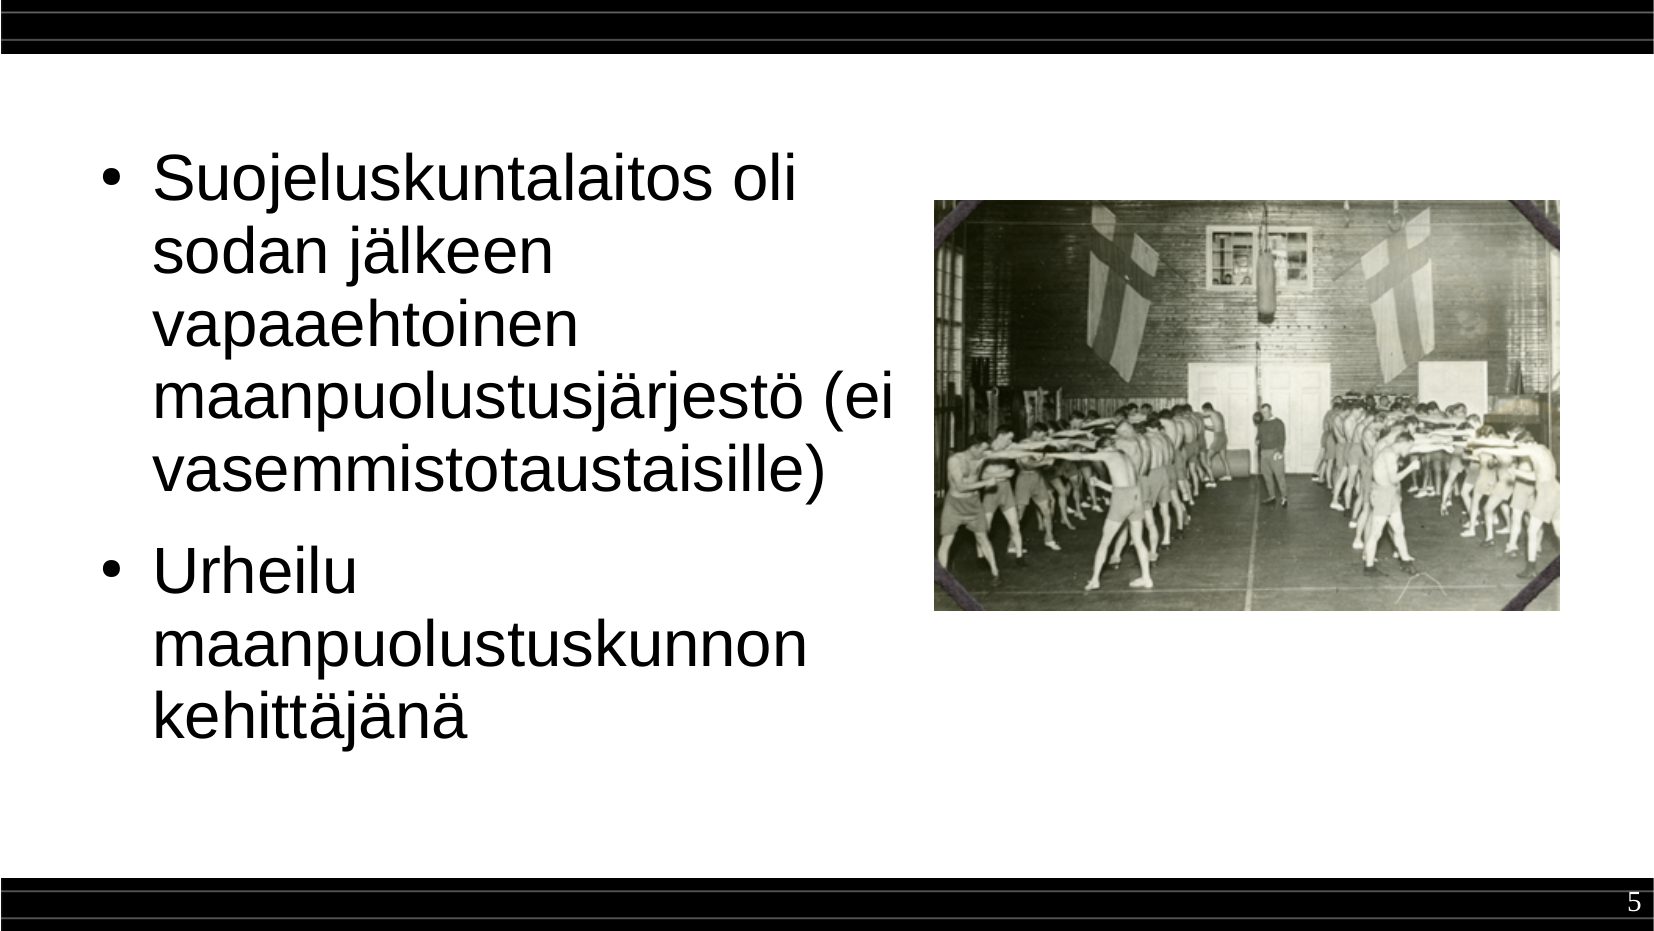

# Suojeluskuntalaitos oli sodan jälkeen vapaaehtoinen maanpuolustusjärjestö (ei vasemmistotaustaisille)
Urheilu maanpuolustuskunnon kehittäjänä